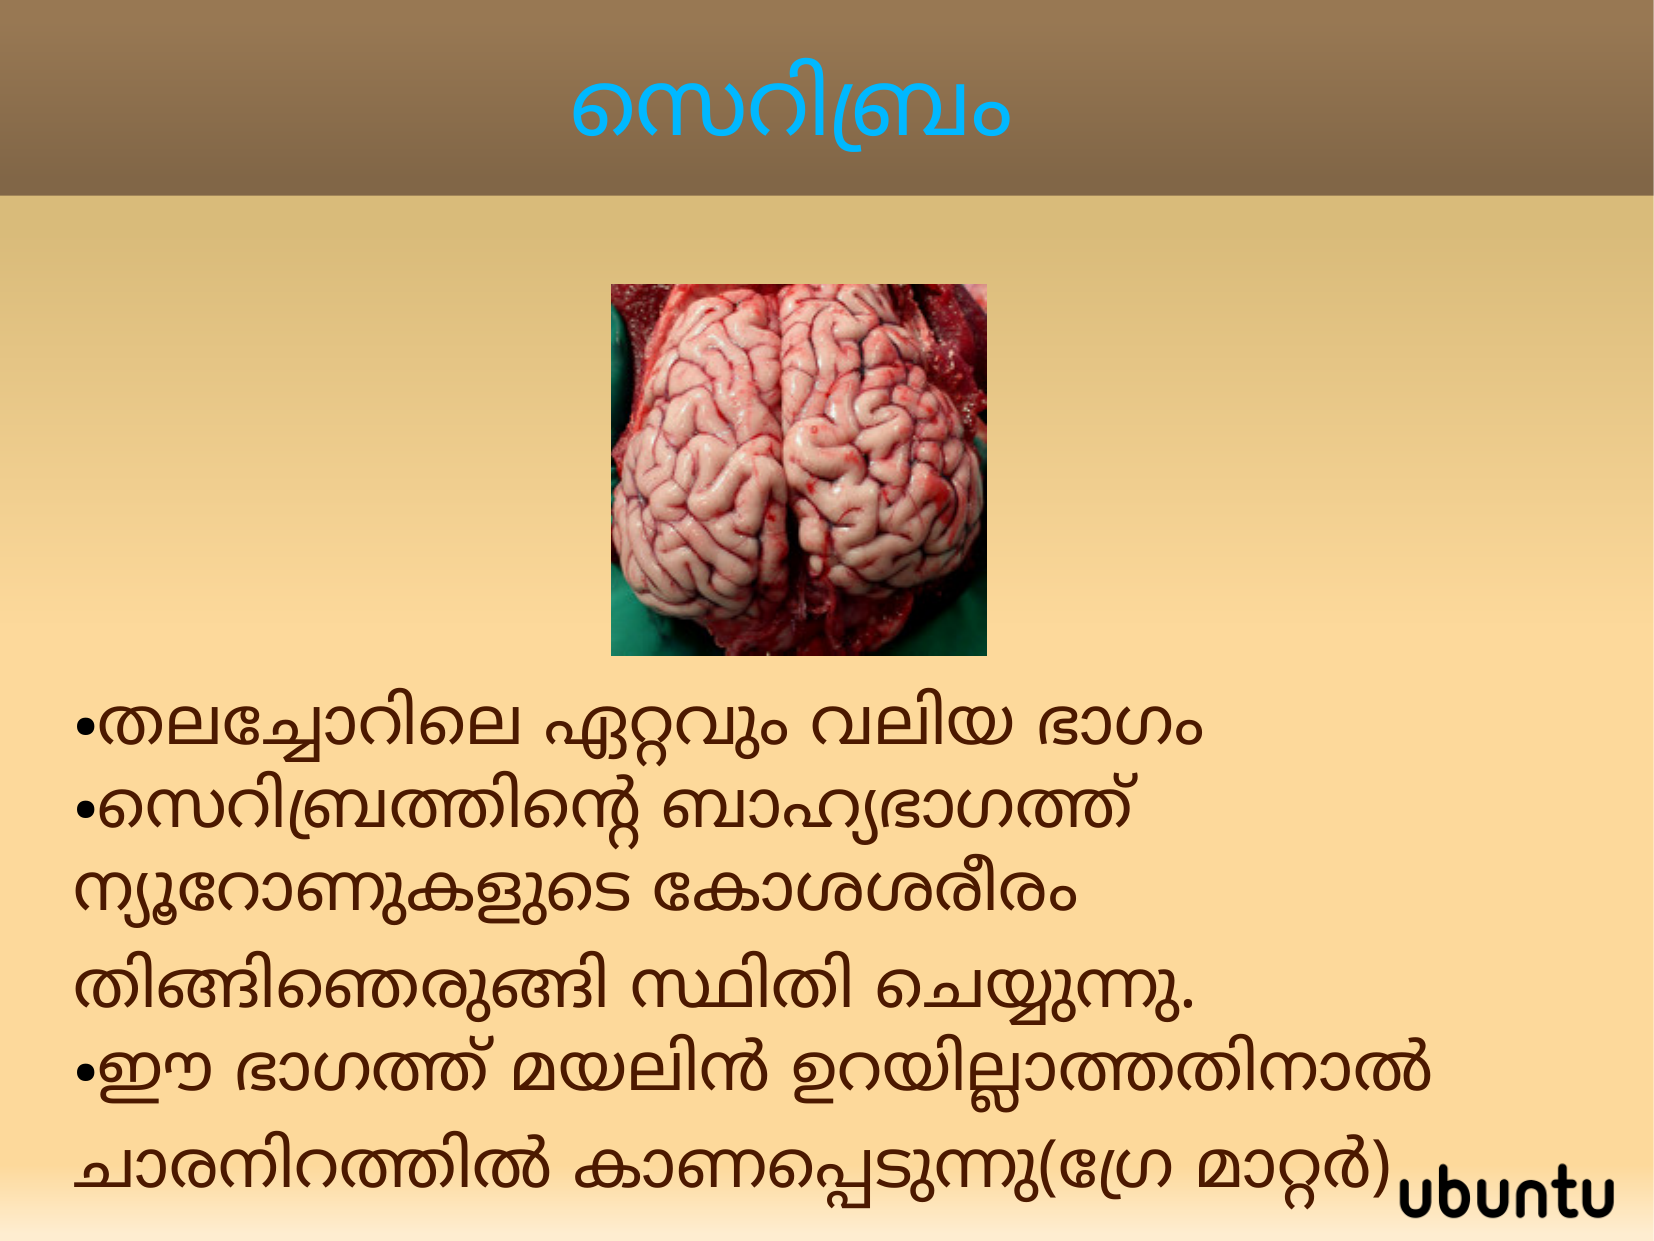

# സെറിബ്രം
തലച്ചോറിലെ ഏറ്റവും വലിയ ഭാഗം
സെറിബ്രത്തിന്റെ ബാഹ്യഭാഗത്ത് ന്യൂറോണുകളുടെ കോശശരീരം തിങ്ങിഞെരുങ്ങി സ്ഥിതി ചെയ്യുന്നു.
ഈ ഭാഗത്ത് മയലിന്‍ ഉറയില്ലാത്തതിനാല്‍ ചാരനിറത്തില്‍ കാണപ്പെടുന്നു(ഗ്രേ മാറ്റര്‍)